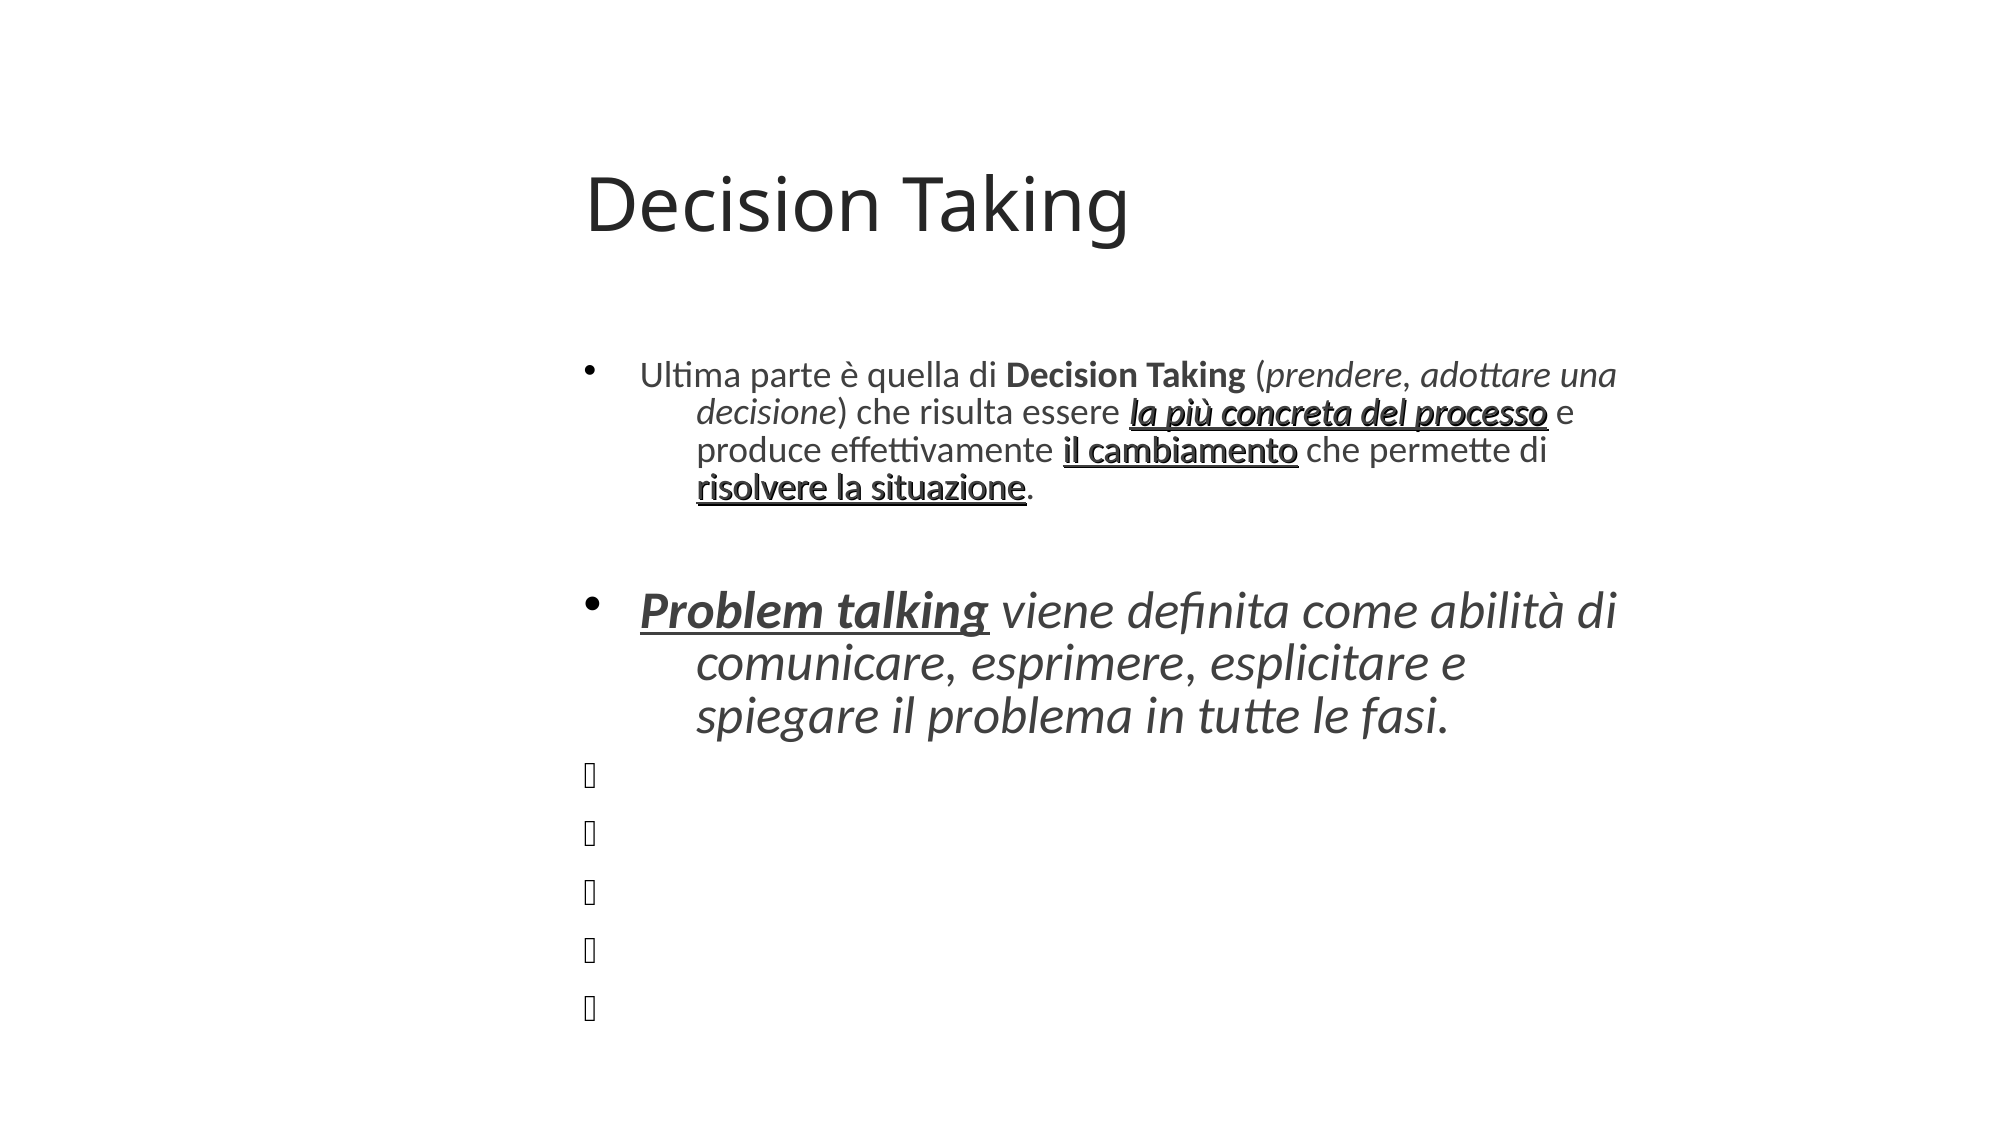

# Decision Taking
Ultima parte è quella di Decision Taking (prendere, adottare una decisione) che risulta essere la più concreta del processo e produce effettivamente il cambiamento che permette di risolvere la situazione.
Problem talking viene definita come abilità di comunicare, esprimere, esplicitare e spiegare il problema in tutte le fasi.